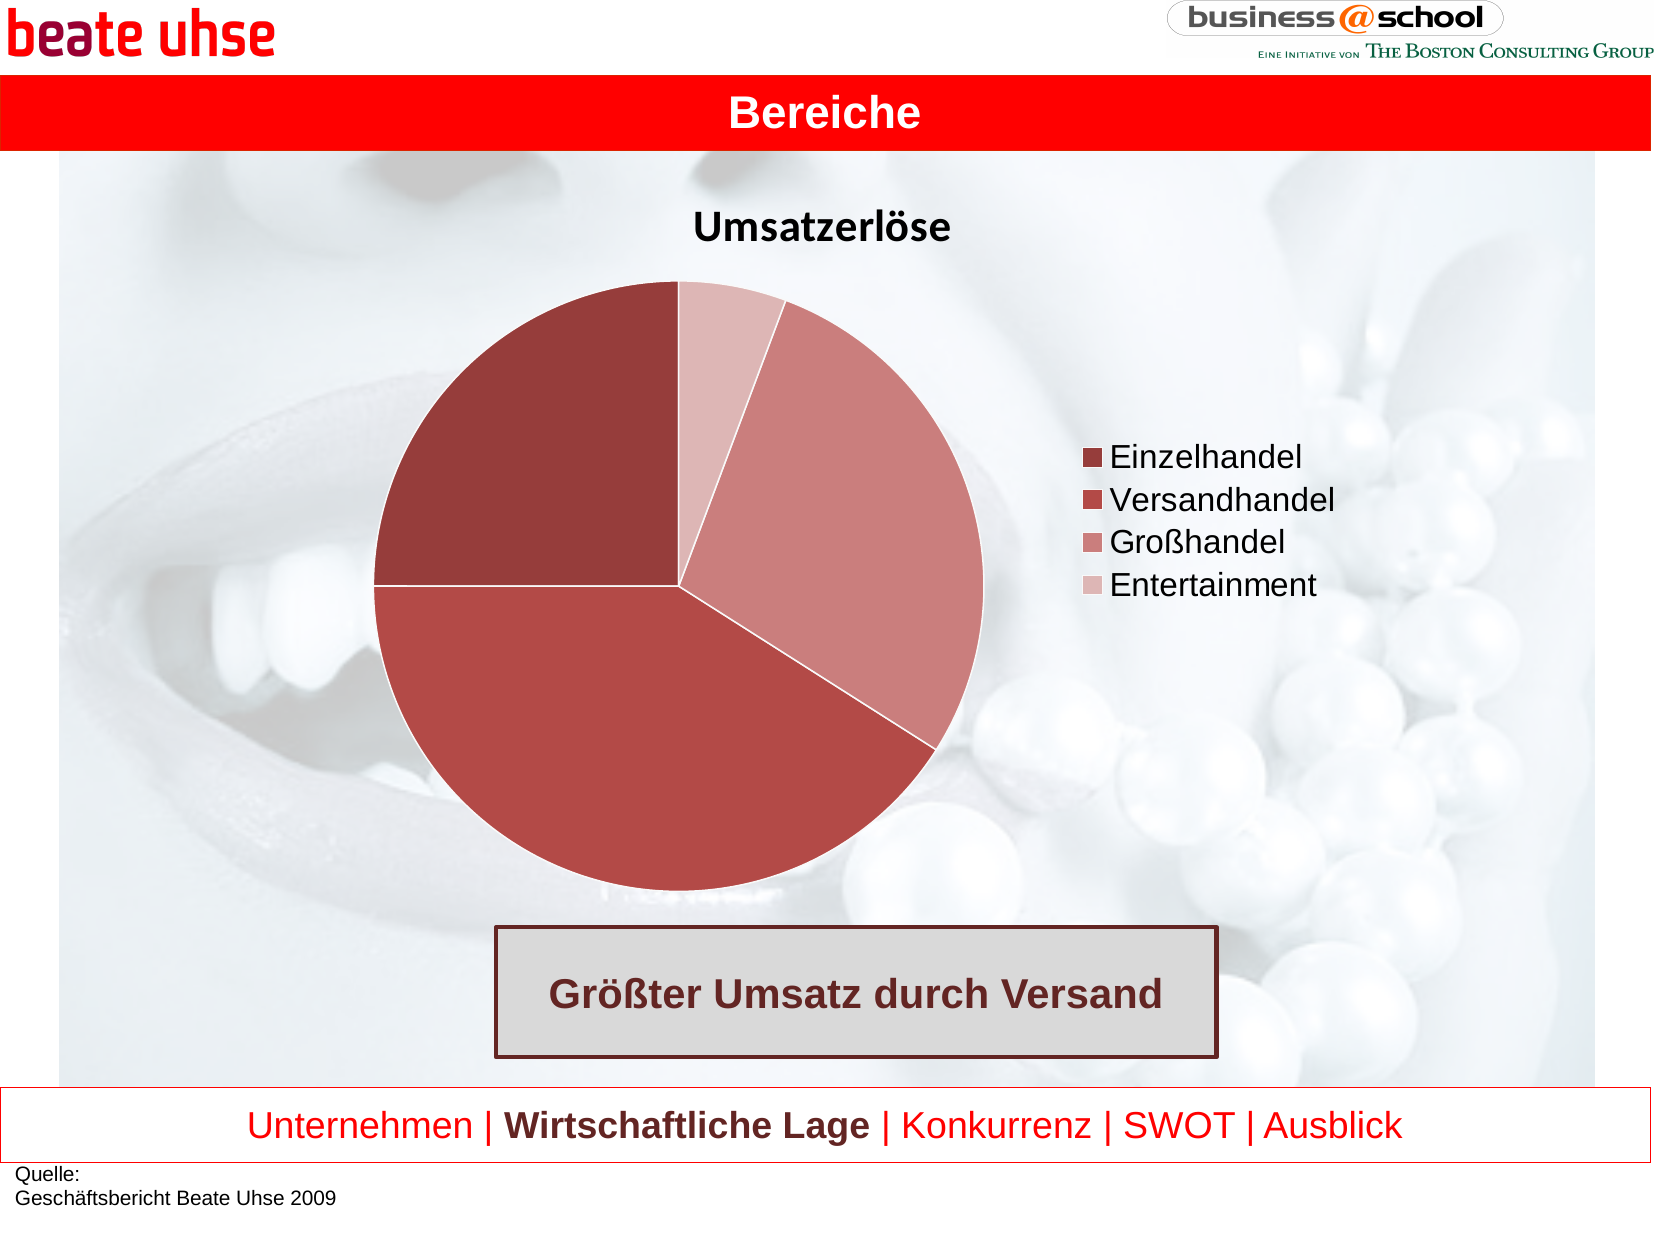

Bereiche
### Chart: Umsatzerlöse
| Category | Umsatzerlöse |
|---|---|
| Einzelhandel | 63.506 |
| Versandhandel | 104.158 |
| Großhandel | 71.909 |
| Entertainment | 14.491 |Größter Umsatz durch Versand
Unternehmen | Wirtschaftliche Lage | Konkurrenz | SWOT | Ausblick
7
Quelle:
Geschäftsbericht Beate Uhse 2009